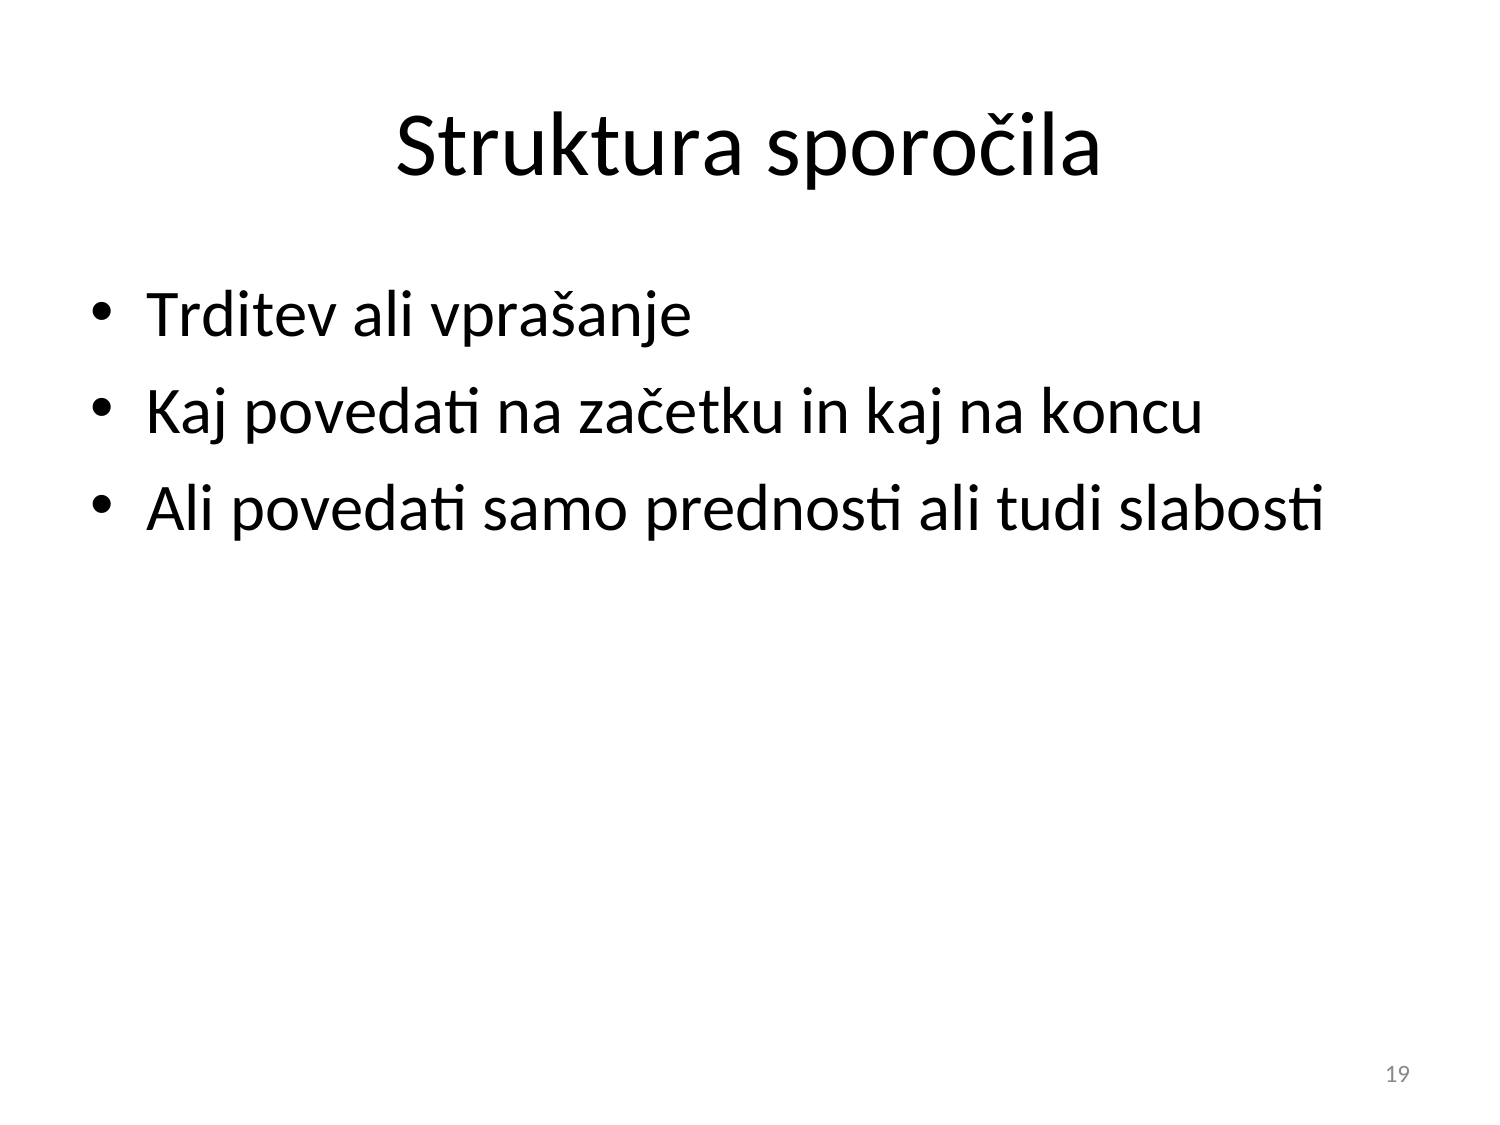

# Struktura sporočila
Trditev ali vprašanje
Kaj povedati na začetku in kaj na koncu
Ali povedati samo prednosti ali tudi slabosti